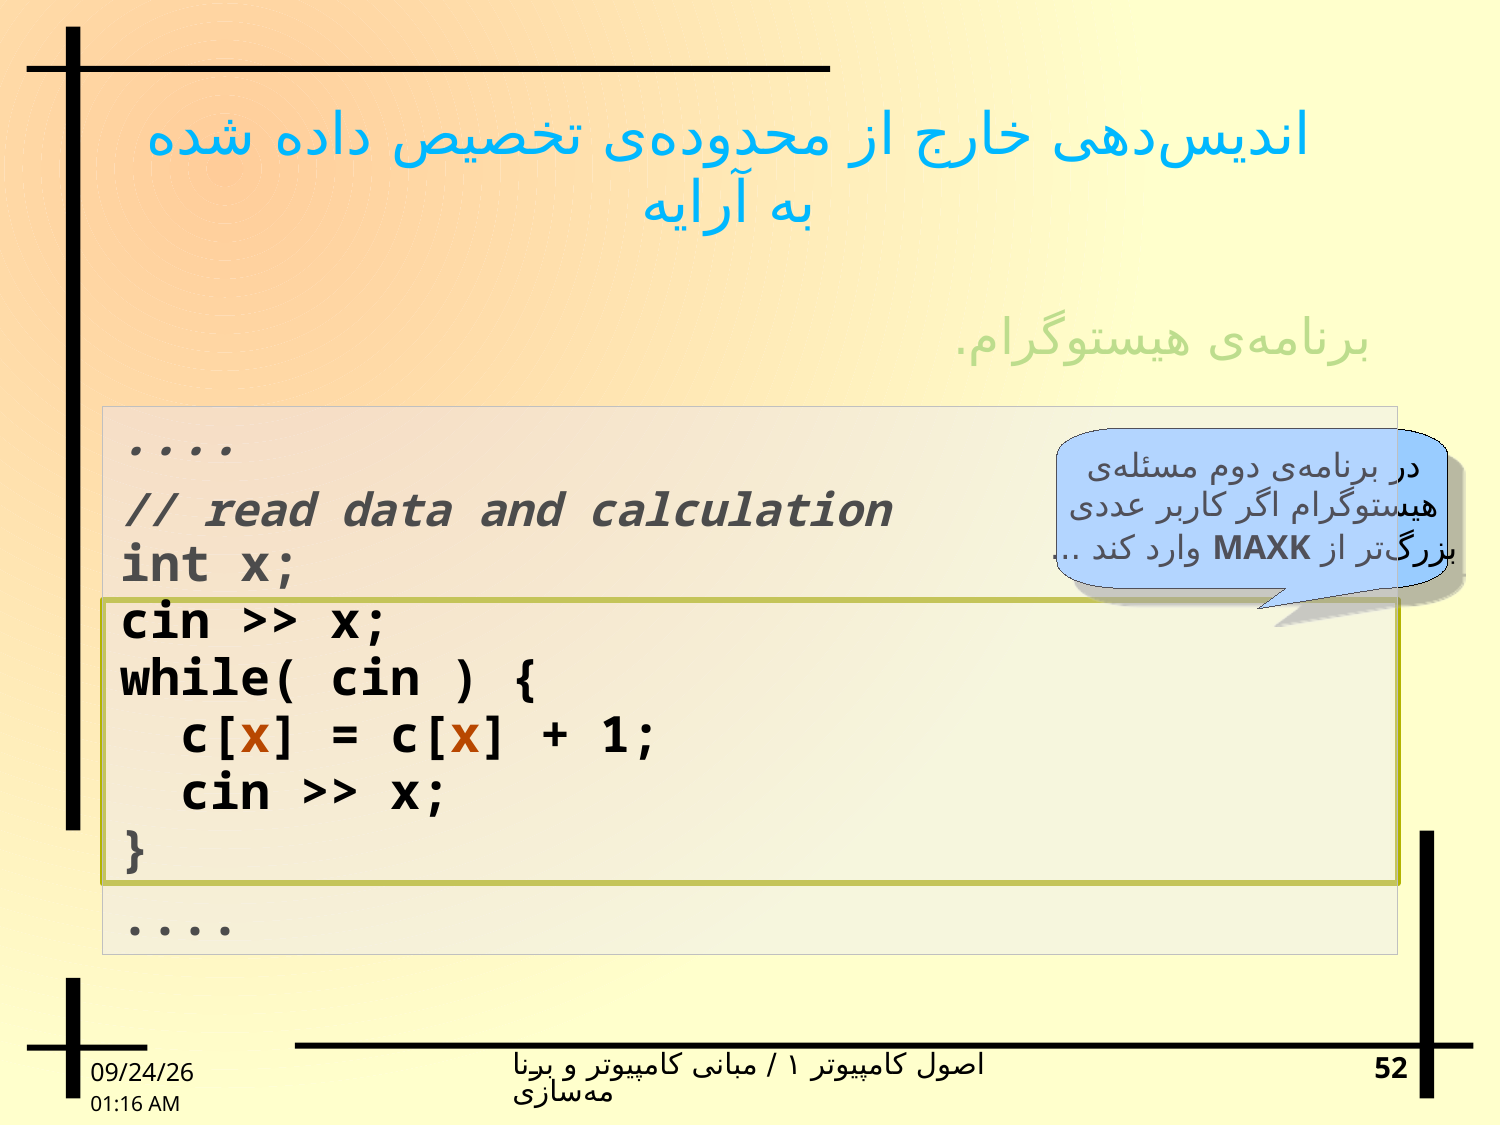

# اندیس‌دهی خارج از محدوده‌ی تخصیص داده شده به آرایه
برنامه‌ی هیستوگرام.
....
// read data and calculation
int x;
cin >> x;
while( cin ) {
 c[x] = c[x] + 1;
 cin >> x;
}
....
در برنامه‌ی دوم مسئله‌ی هیستوگرام اگر کاربر عددی بزرگ‌تر از MAXK وارد کند ...
اصول کامپیوتر ۱ / مبانی کامپیوتر و برنامه‌سازی
52